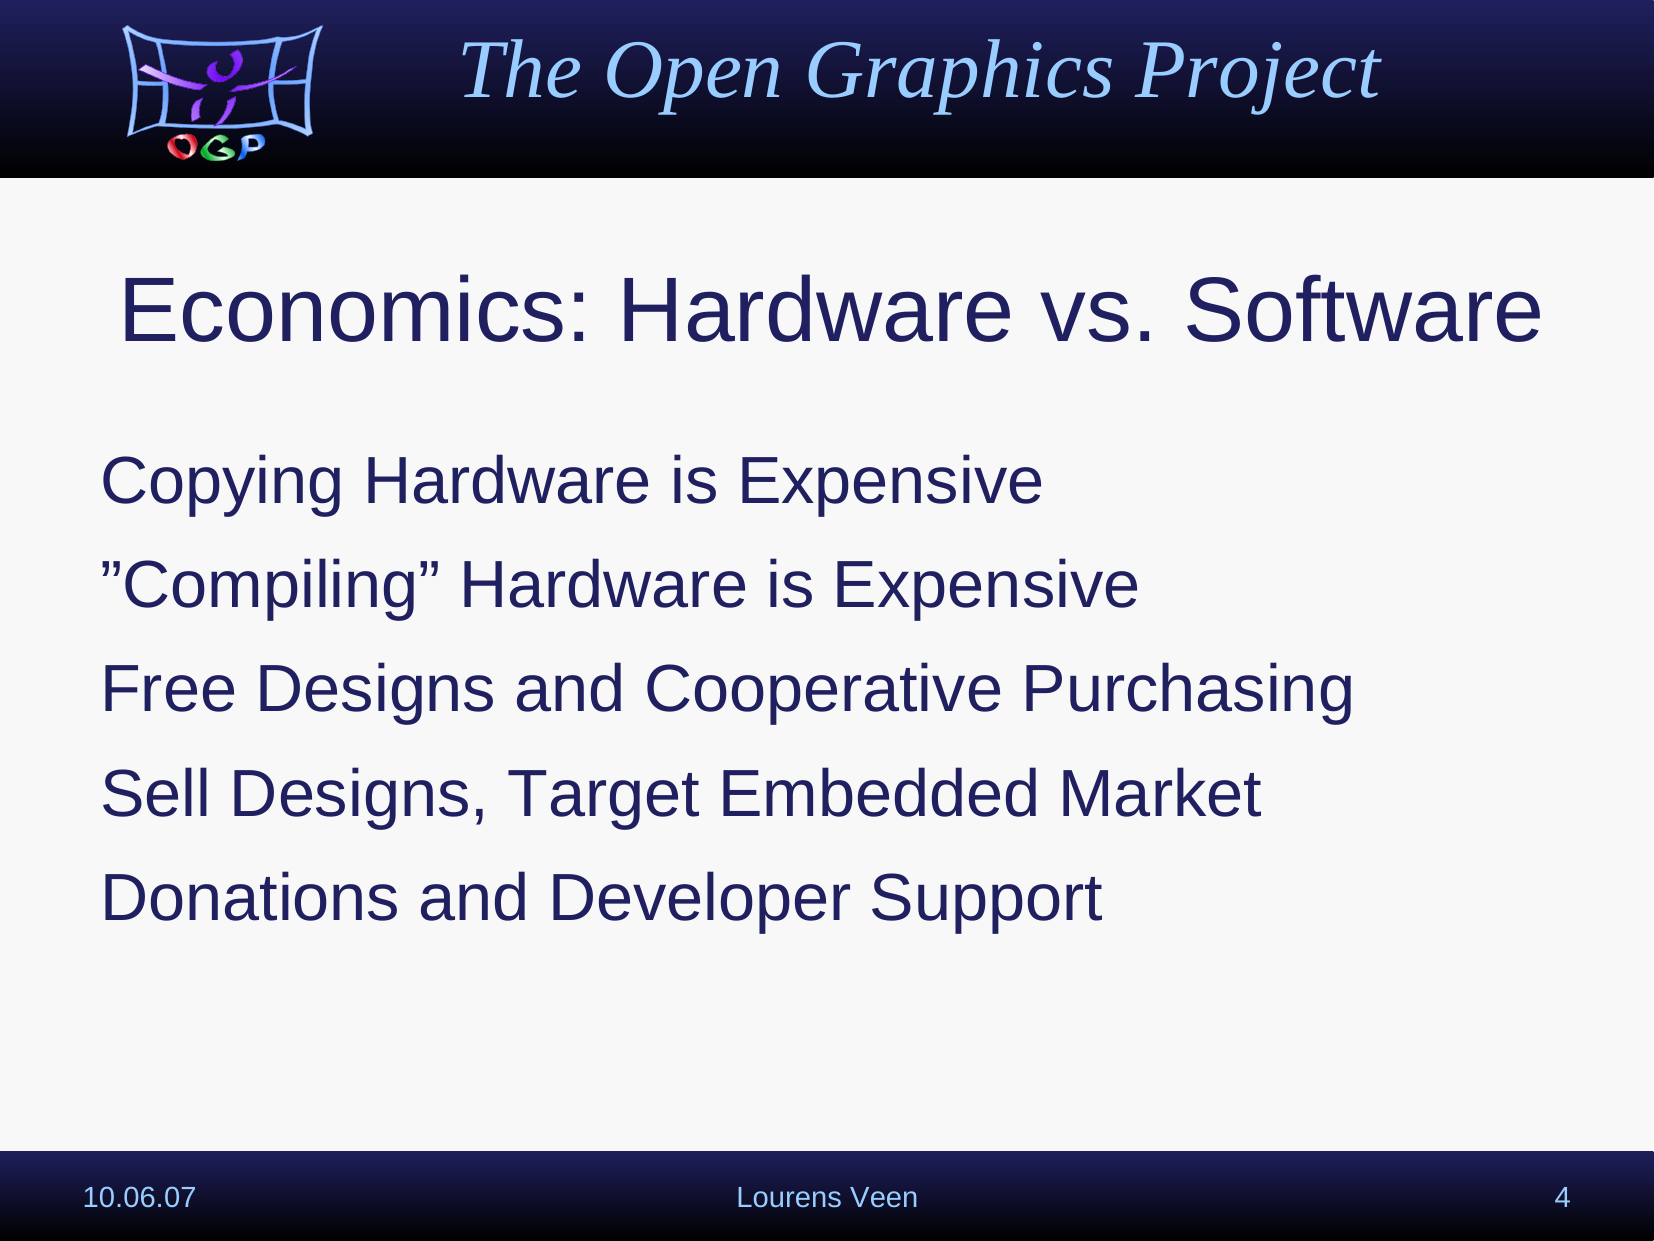

# Economics: Hardware vs. Software
Copying Hardware is Expensive
”Compiling” Hardware is Expensive
Free Designs and Cooperative Purchasing
Sell Designs, Target Embedded Market
Donations and Developer Support
10.06.07
Lourens Veen
4